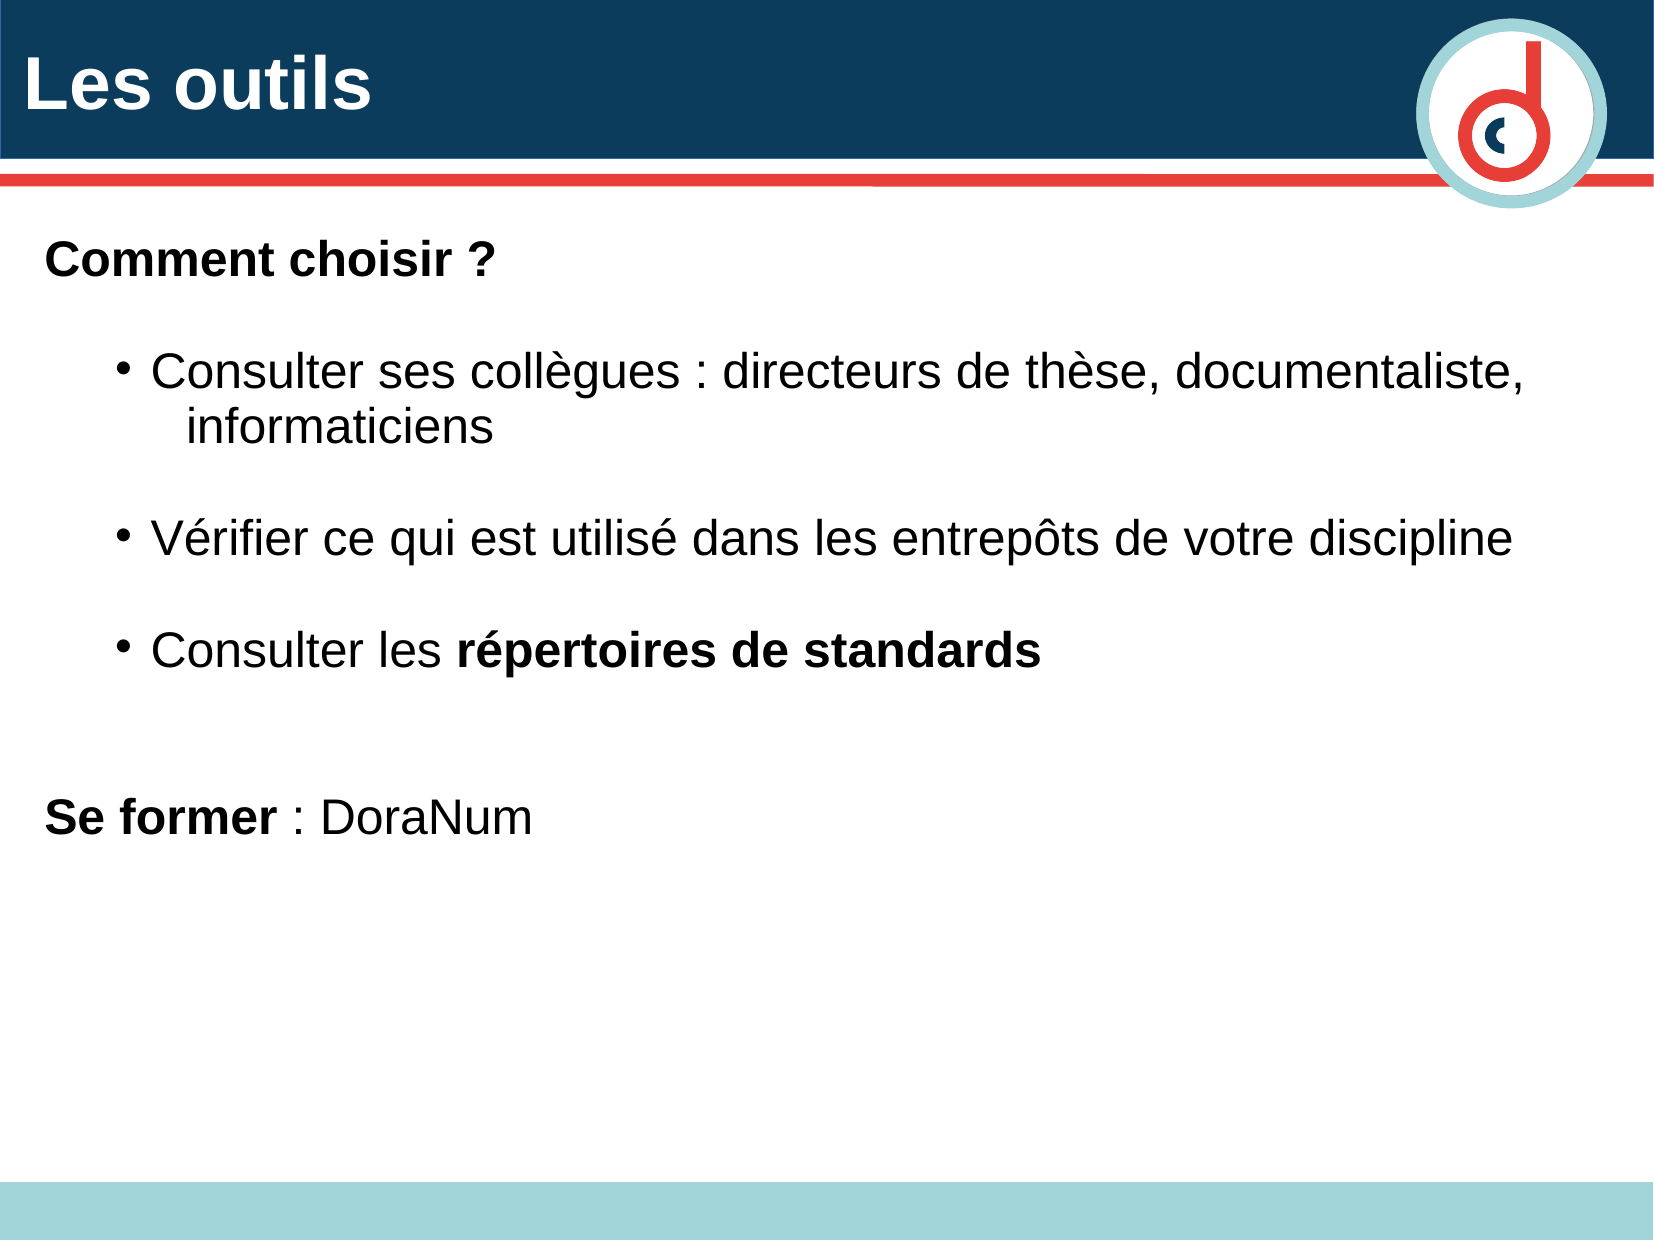

# Les outils
Comment choisir ?
Consulter ses collègues : directeurs de thèse, documentaliste, informaticiens
Vérifier ce qui est utilisé dans les entrepôts de votre discipline
Consulter les répertoires de standards
Se former : DoraNum